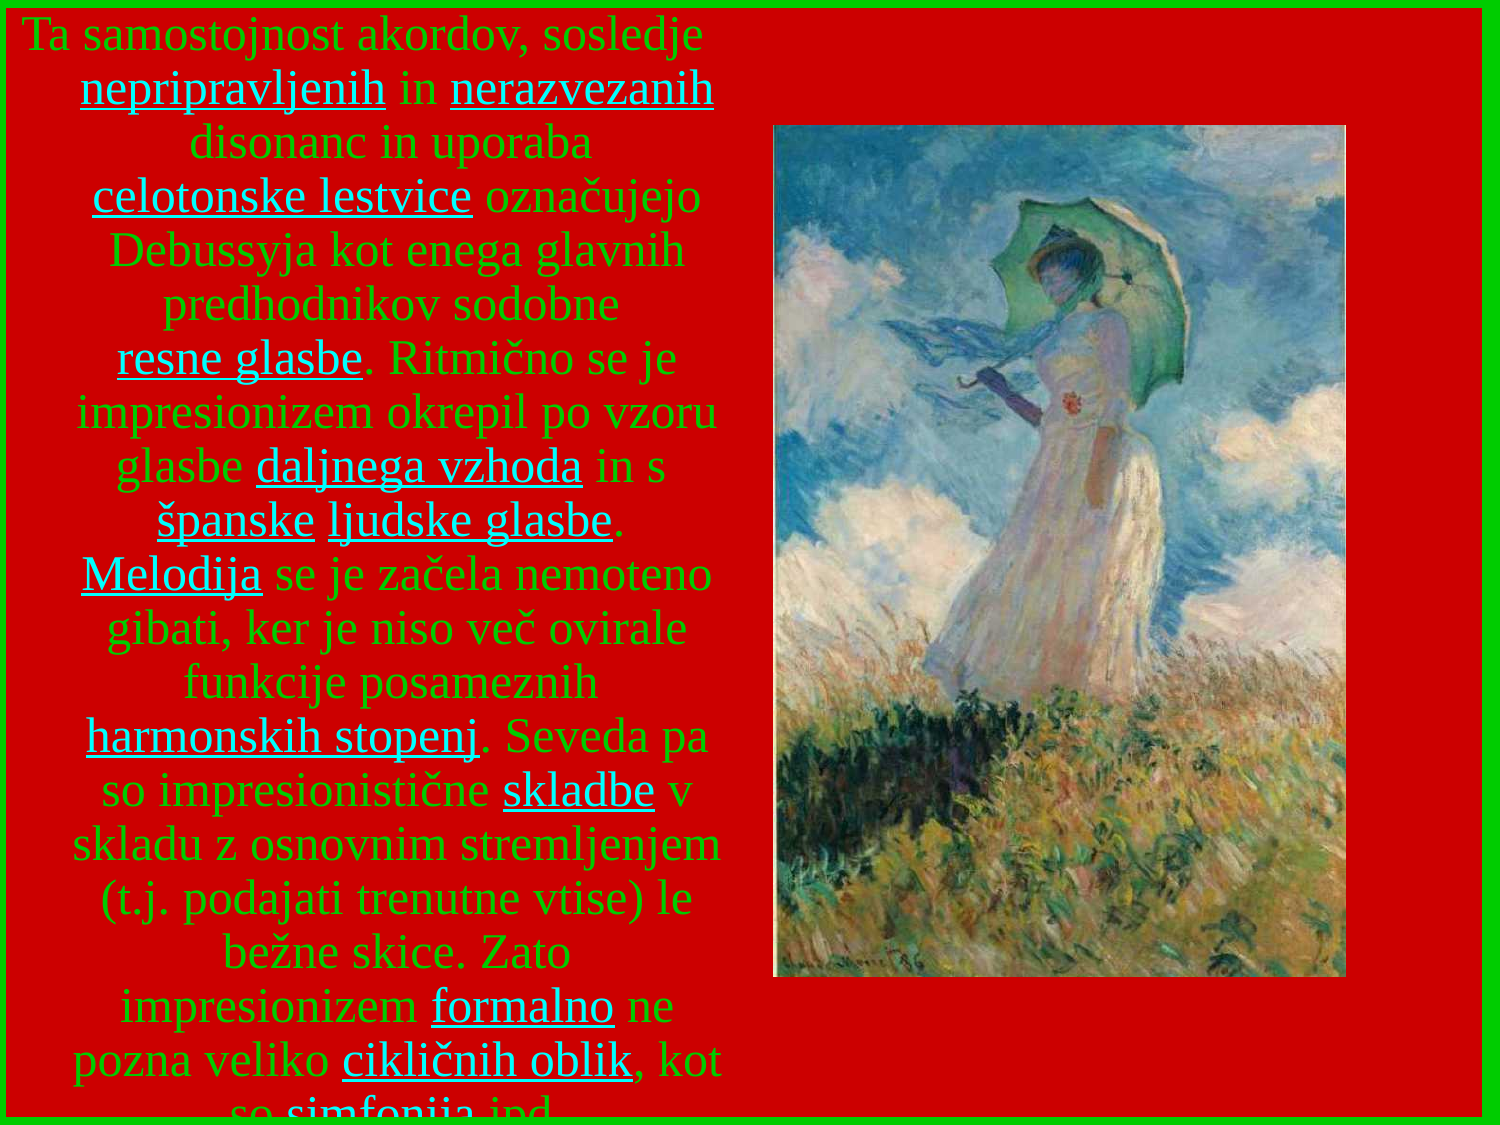

# Ta samostojnost akordov, sosledje nepripravljenih in nerazvezanih disonanc in uporaba celotonske lestvice označujejo Debussyja kot enega glavnih predhodnikov sodobne resne glasbe. Ritmično se je impresionizem okrepil po vzoru glasbe daljnega vzhoda in s španske ljudske glasbe. Melodija se je začela nemoteno gibati, ker je niso več ovirale funkcije posameznih harmonskih stopenj. Seveda pa so impresionistične skladbe v skladu z osnovnim stremljenjem (t.j. podajati trenutne vtise) le bežne skice. Zato impresionizem formalno ne pozna veliko cikličnih oblik, kot so simfonija ipd.